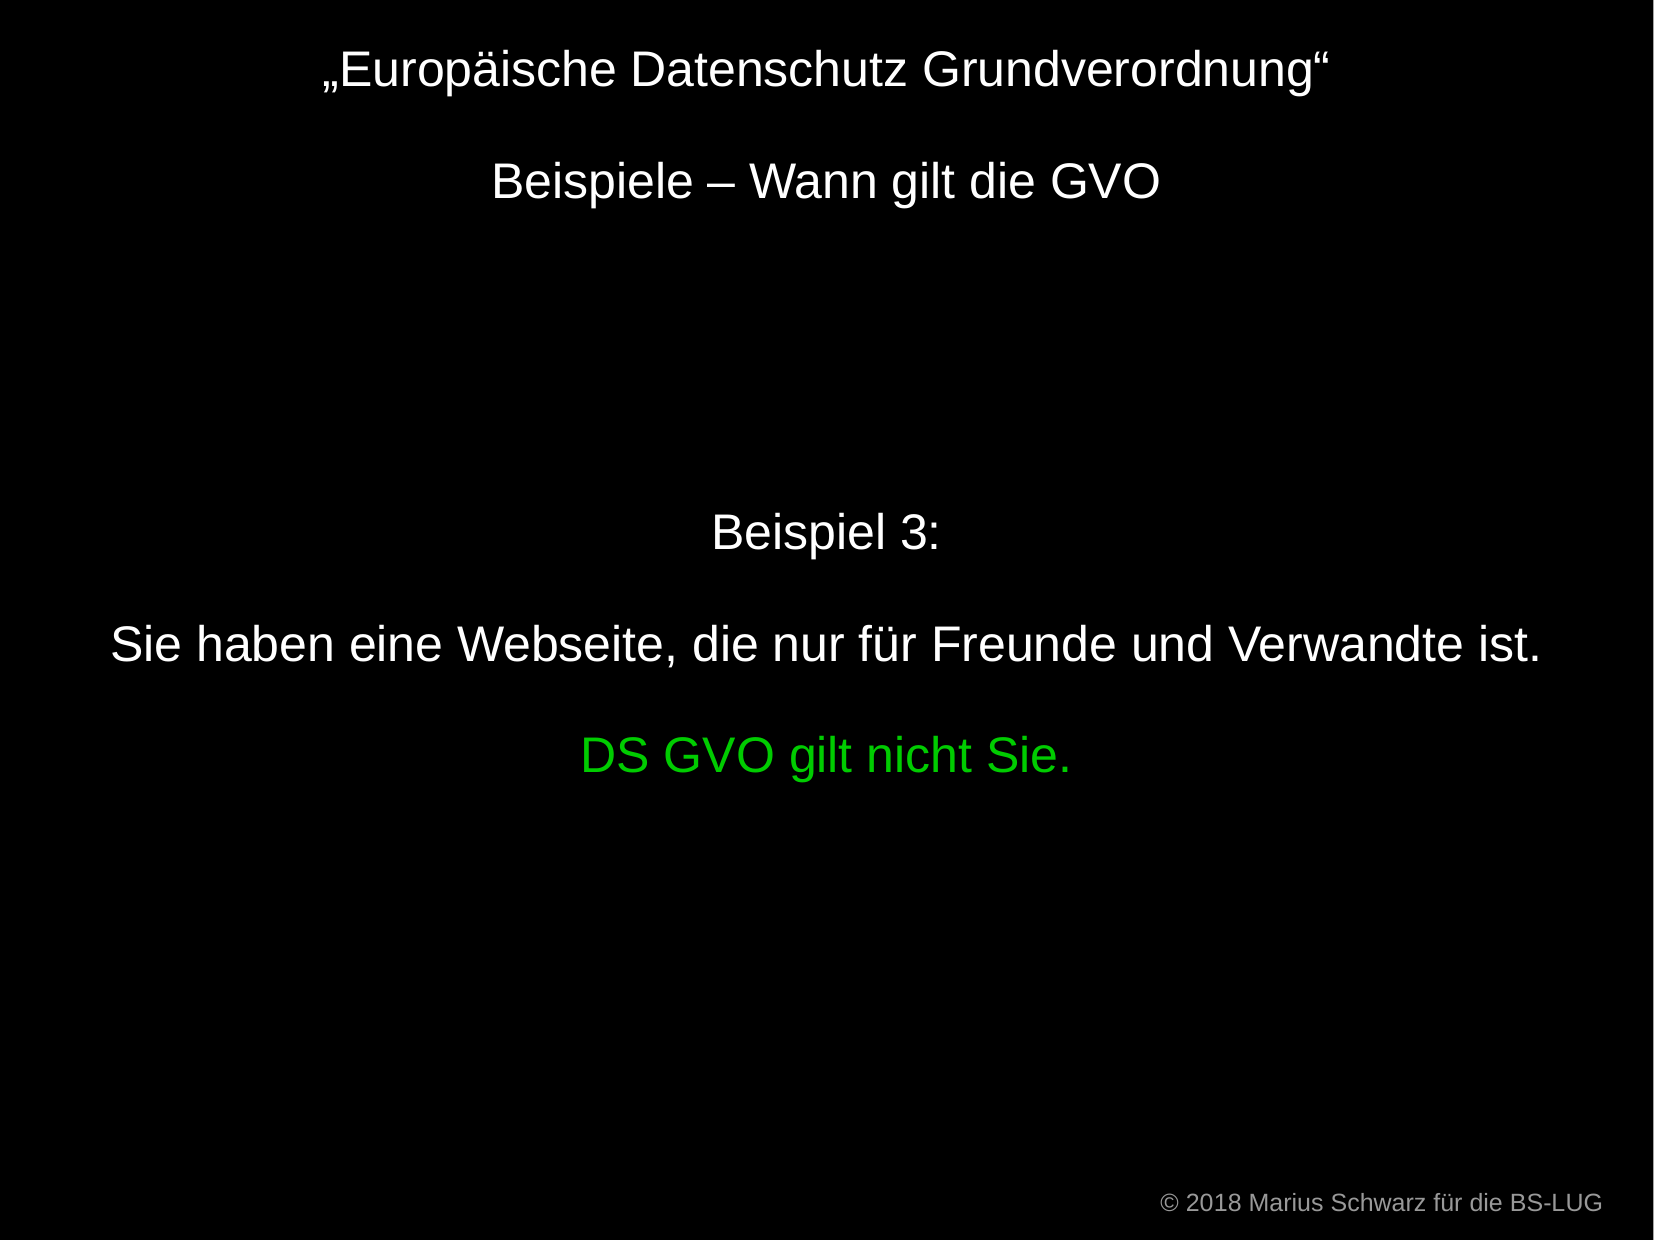

# „Europäische Datenschutz Grundverordnung“ Beispiele – Wann gilt die GVO
Beispiel 3:
Sie haben eine Webseite, die nur für Freunde und Verwandte ist.
DS GVO gilt nicht Sie.
© 2018 Marius Schwarz für die BS-LUG